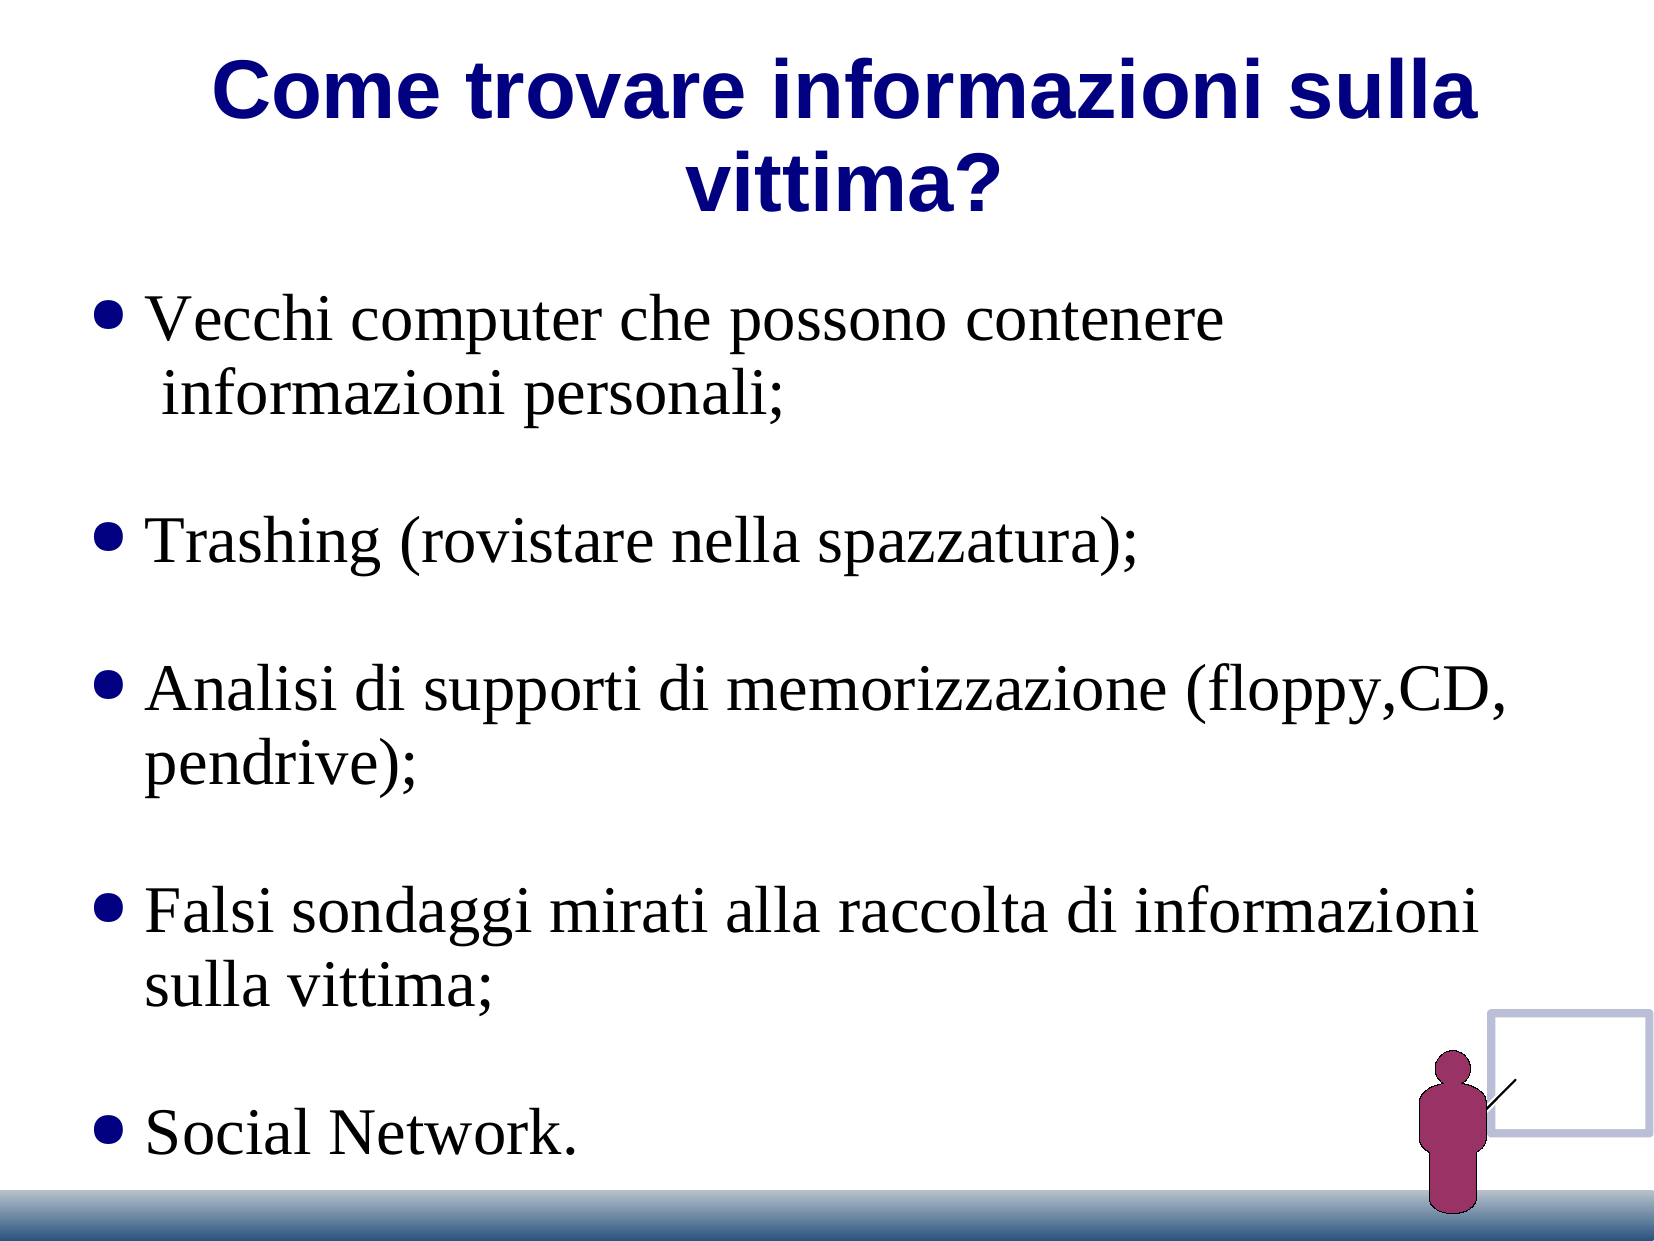

# Come trovare informazioni sulla vittima?
 Vecchi computer che possono contenere
 informazioni personali;
 Trashing (rovistare nella spazzatura);
 Analisi di supporti di memorizzazione (floppy,CD,
 pendrive);
 Falsi sondaggi mirati alla raccolta di informazioni
 sulla vittima;
 Social Network.